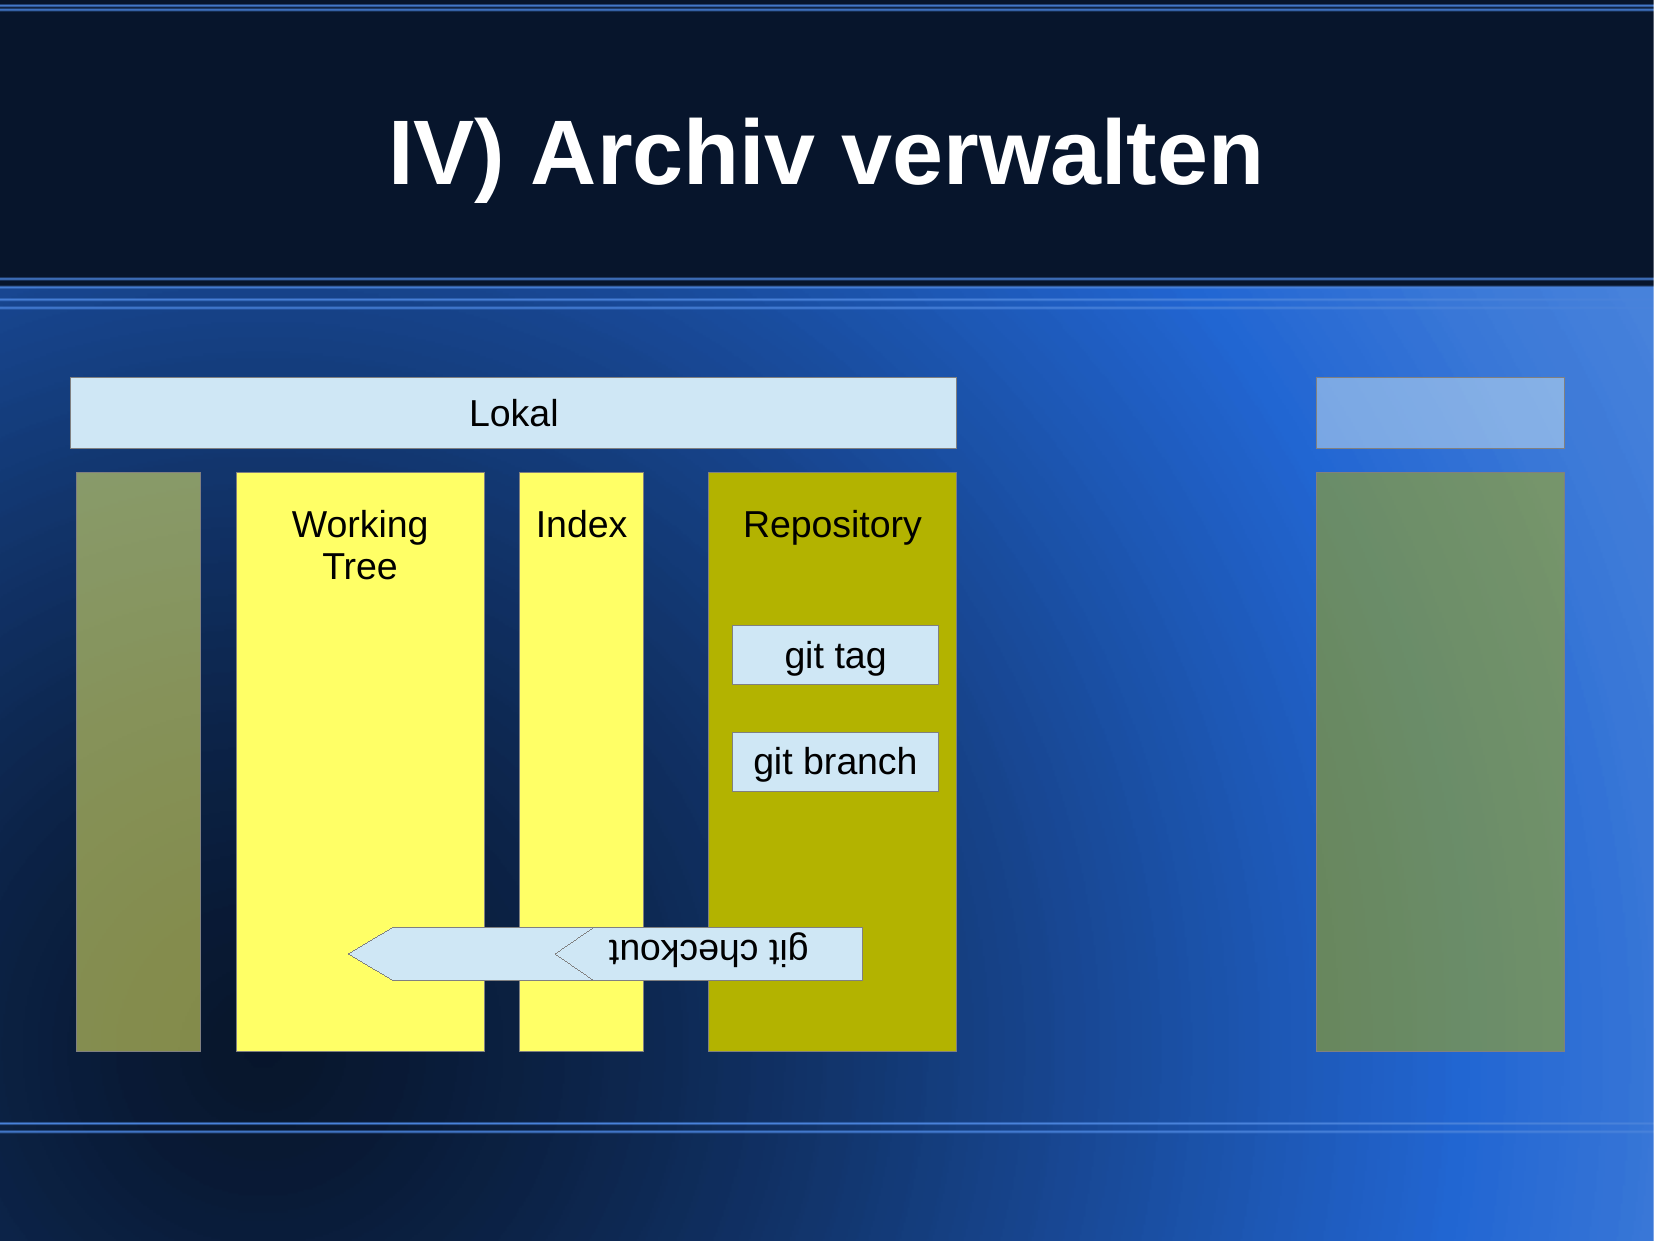

# IV) Archiv verwalten
Lokal
Working
Tree
Index
Repository
git tag
git branch
git checkout